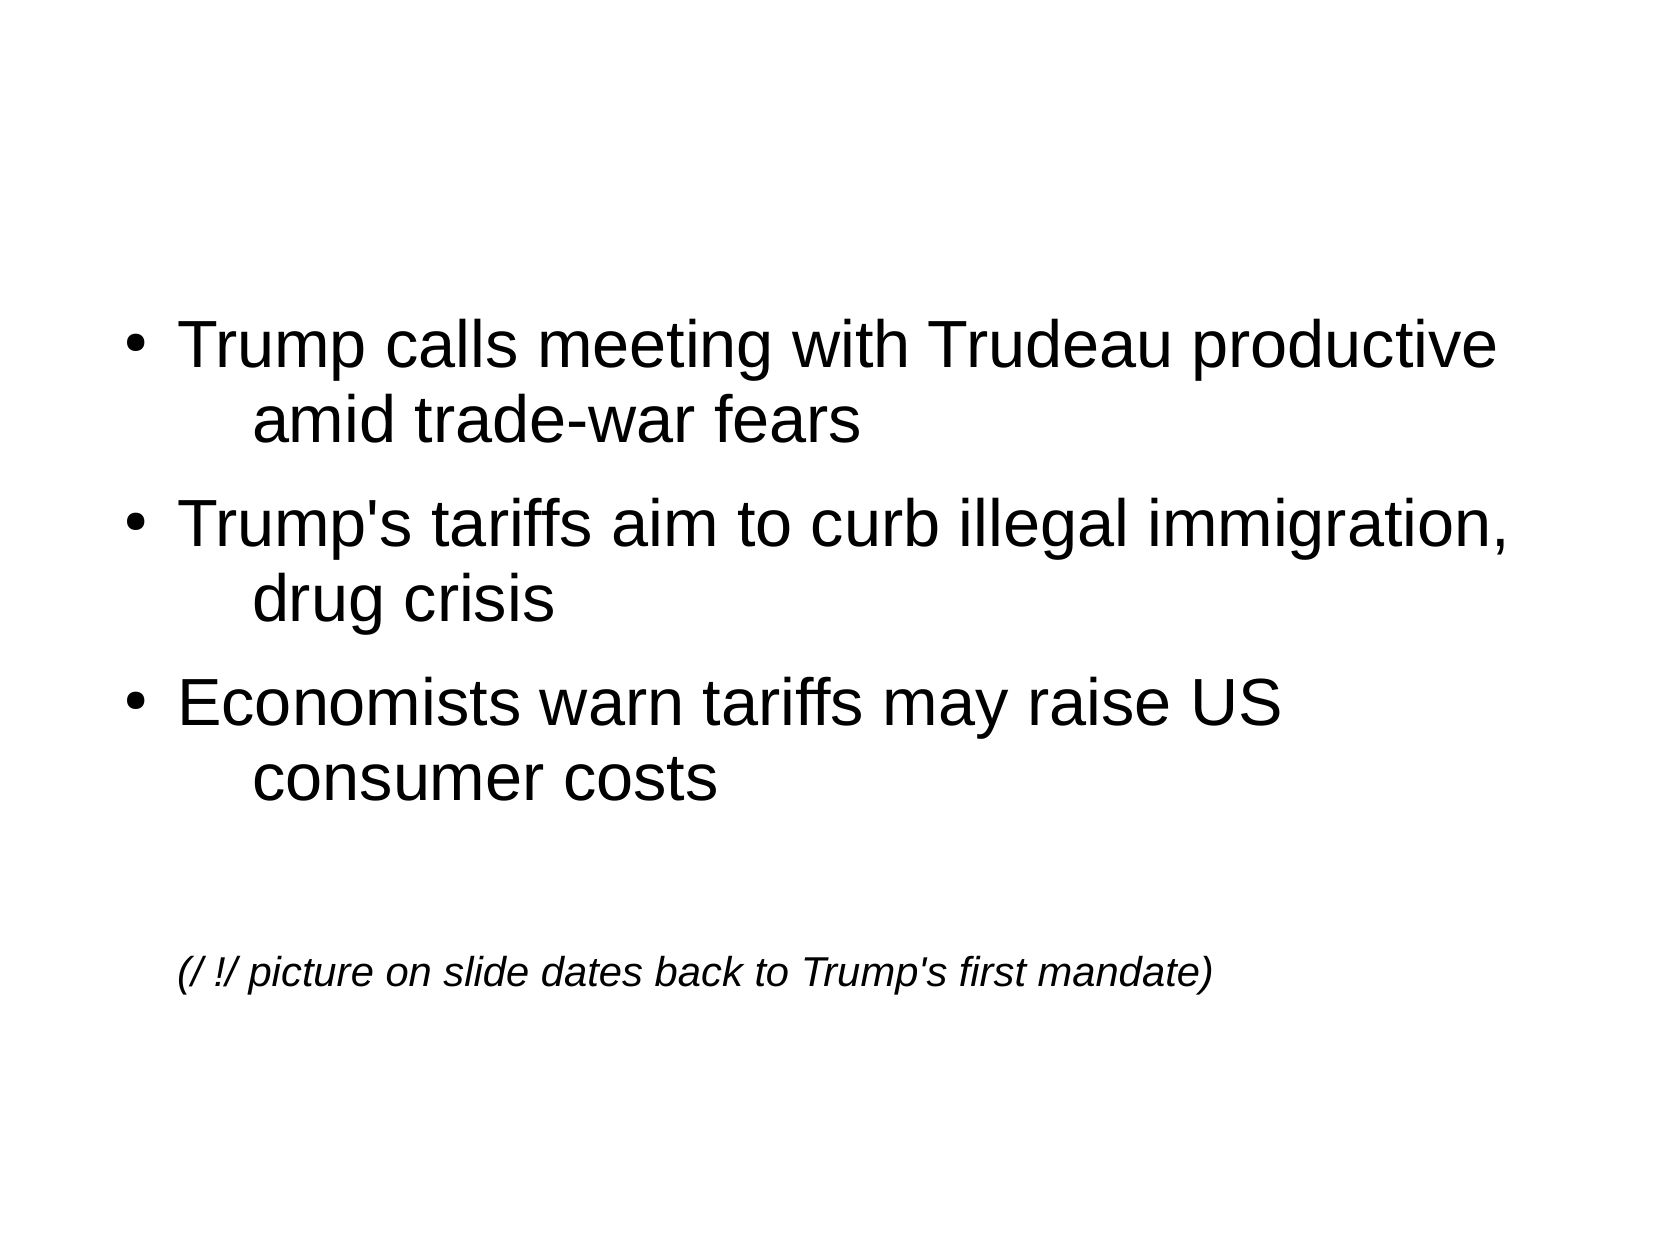

#
Trump calls meeting with Trudeau productive amid trade-war fears
Trump's tariffs aim to curb illegal immigration, drug crisis
Economists warn tariffs may raise US consumer costs
(/ !/ picture on slide dates back to Trump's first mandate)